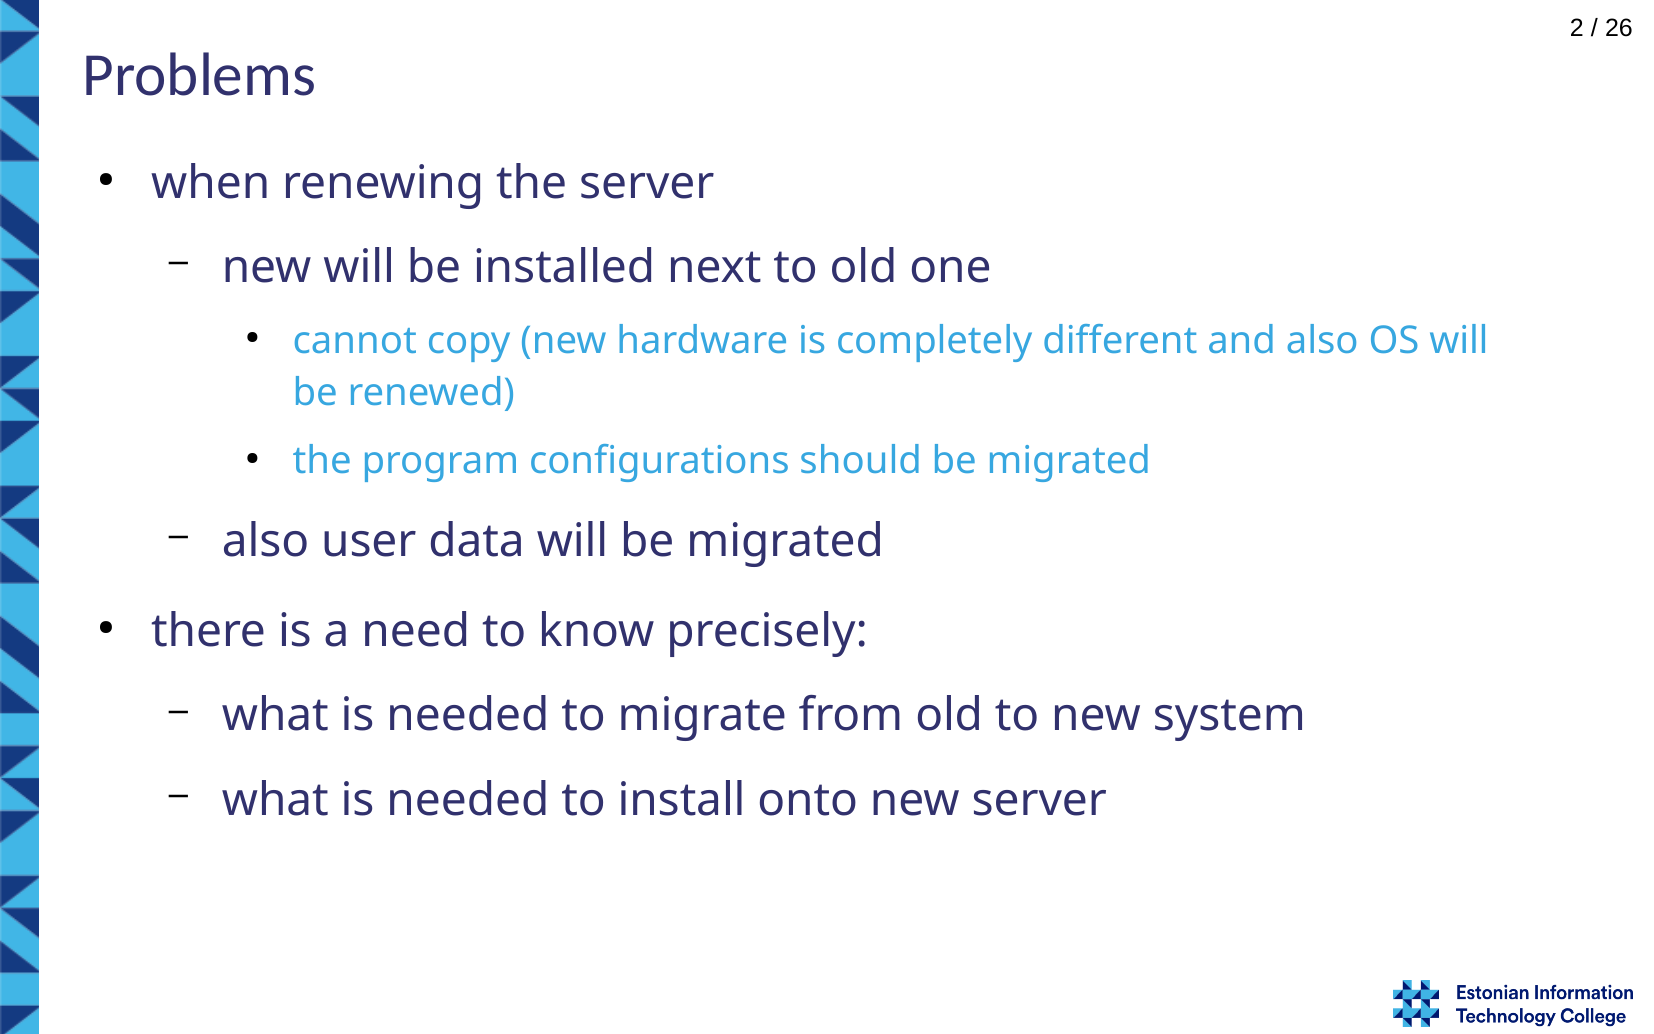

# Problems
when renewing the server
new will be installed next to old one
cannot copy (new hardware is completely different and also OS will be renewed)
the program configurations should be migrated
also user data will be migrated
there is a need to know precisely:
what is needed to migrate from old to new system
what is needed to install onto new server